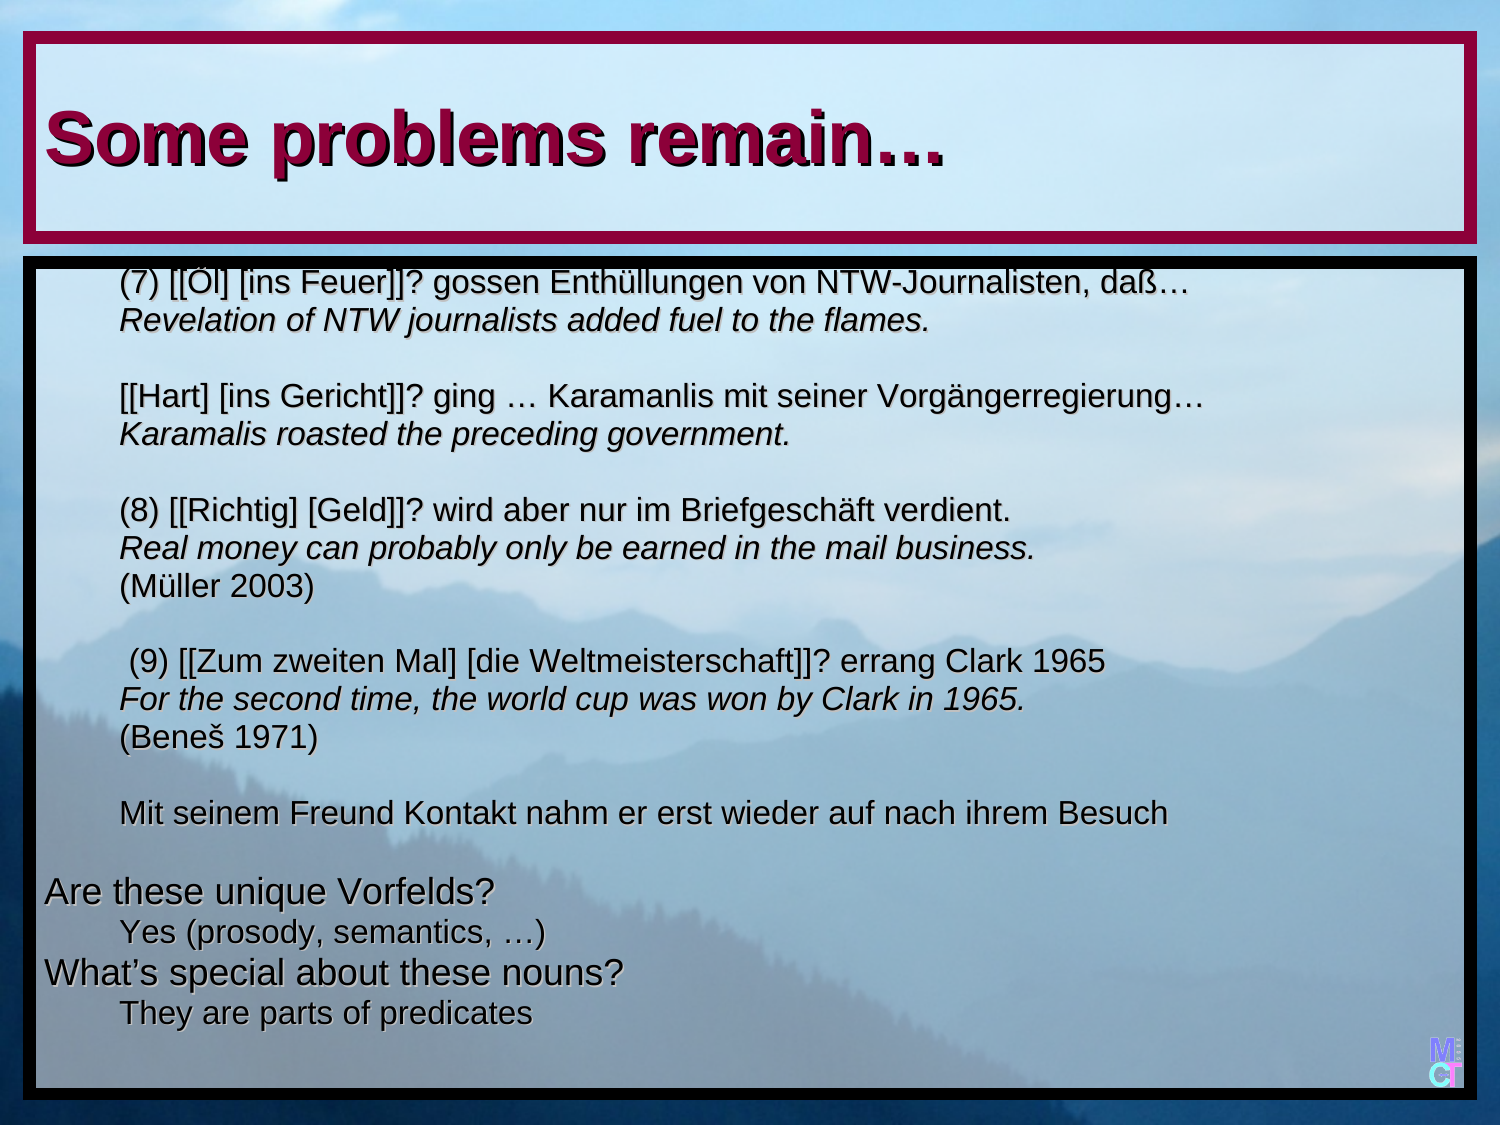

# Some problems remain…
(7) [[Öl] [ins Feuer]]? gossen Enthüllungen von NTW-Journalisten, daß…
Revelation of NTW journalists added fuel to the flames.
[[Hart] [ins Gericht]]? ging … Karamanlis mit seiner Vorgängerregierung…
Karamalis roasted the preceding government.
(8) [[Richtig] [Geld]]? wird aber nur im Briefgeschäft verdient.
Real money can probably only be earned in the mail business.
(Müller 2003)
 (9) [[Zum zweiten Mal] [die Weltmeisterschaft]]? errang Clark 1965
For the second time, the world cup was won by Clark in 1965.
(Beneš 1971)
Mit seinem Freund Kontakt nahm er erst wieder auf nach ihrem Besuch
Are these unique Vorfelds?
Yes (prosody, semantics, …)
What’s special about these nouns?
They are parts of predicates